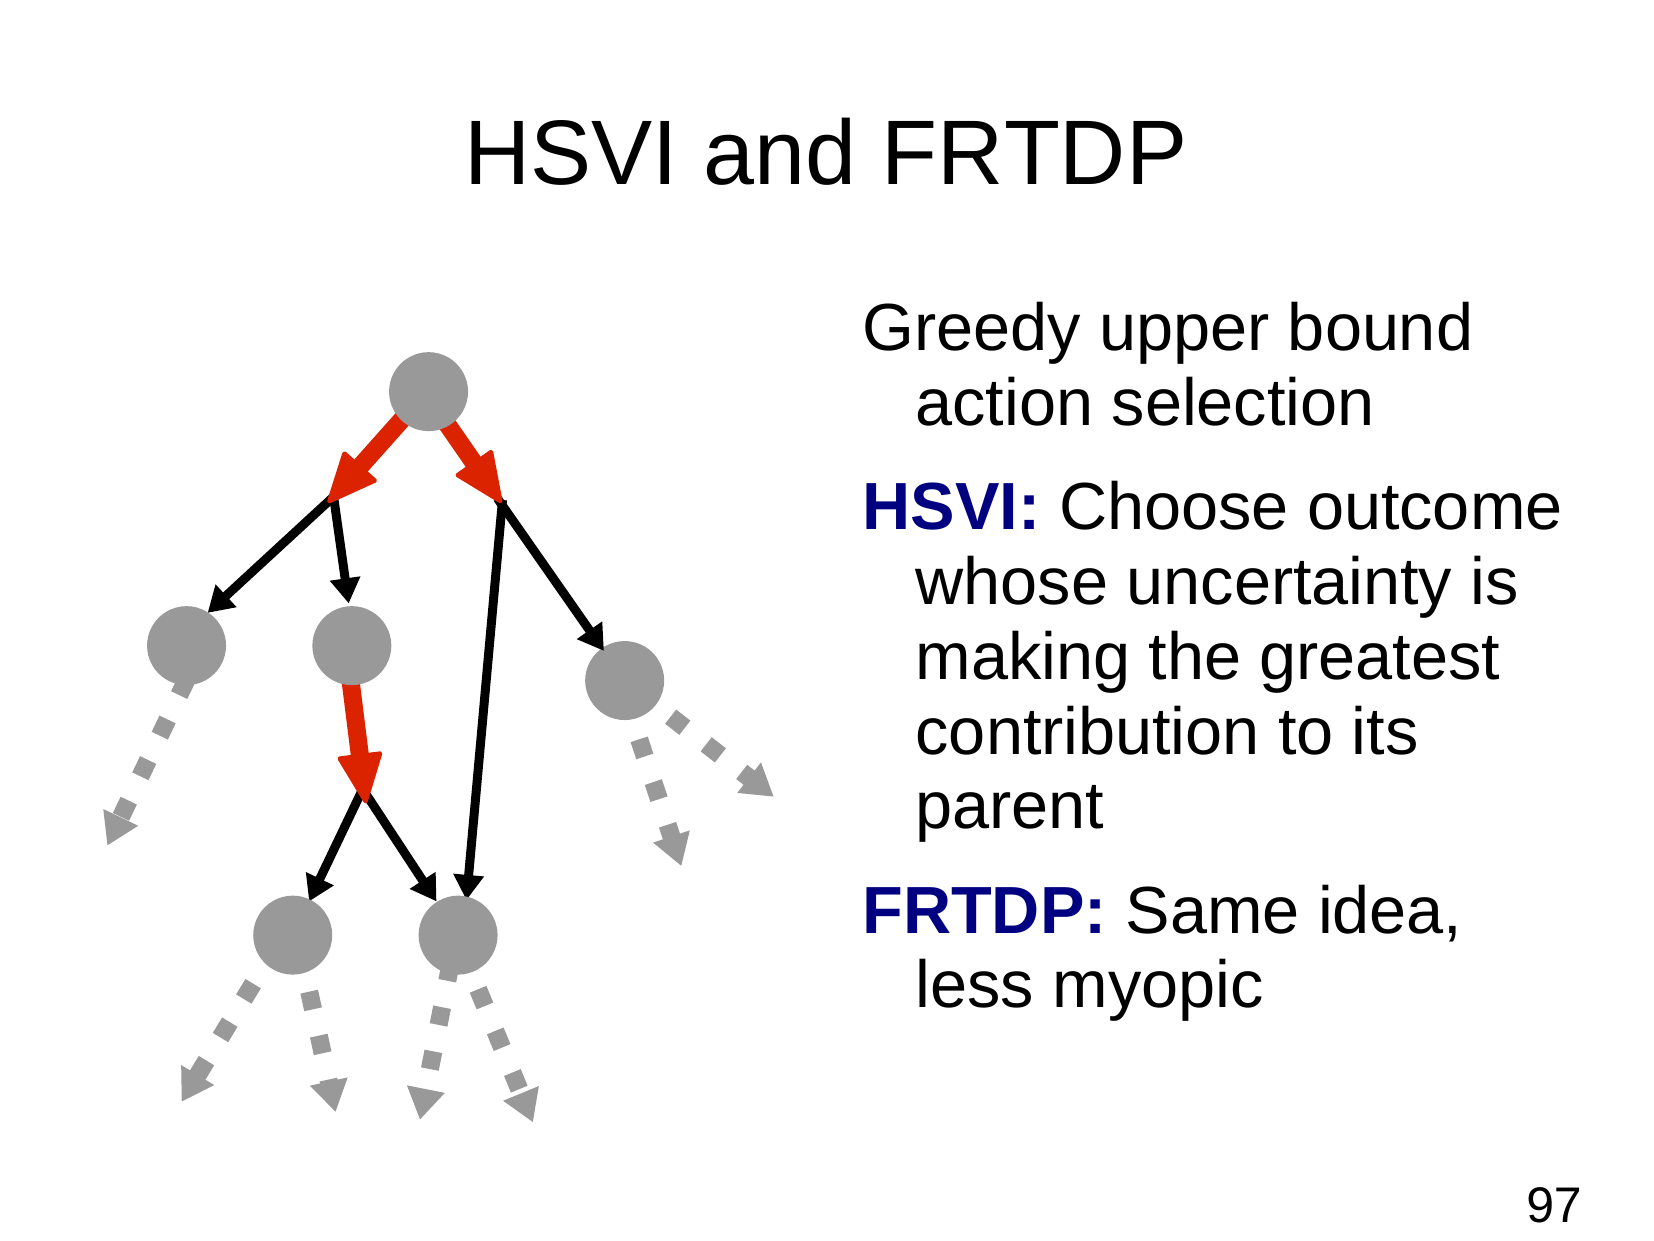

# HSVI and FRTDP
Greedy upper bound action selection
HSVI: Choose outcome whose uncertainty is making the greatest contribution to its parent
FRTDP: Same idea, less myopic